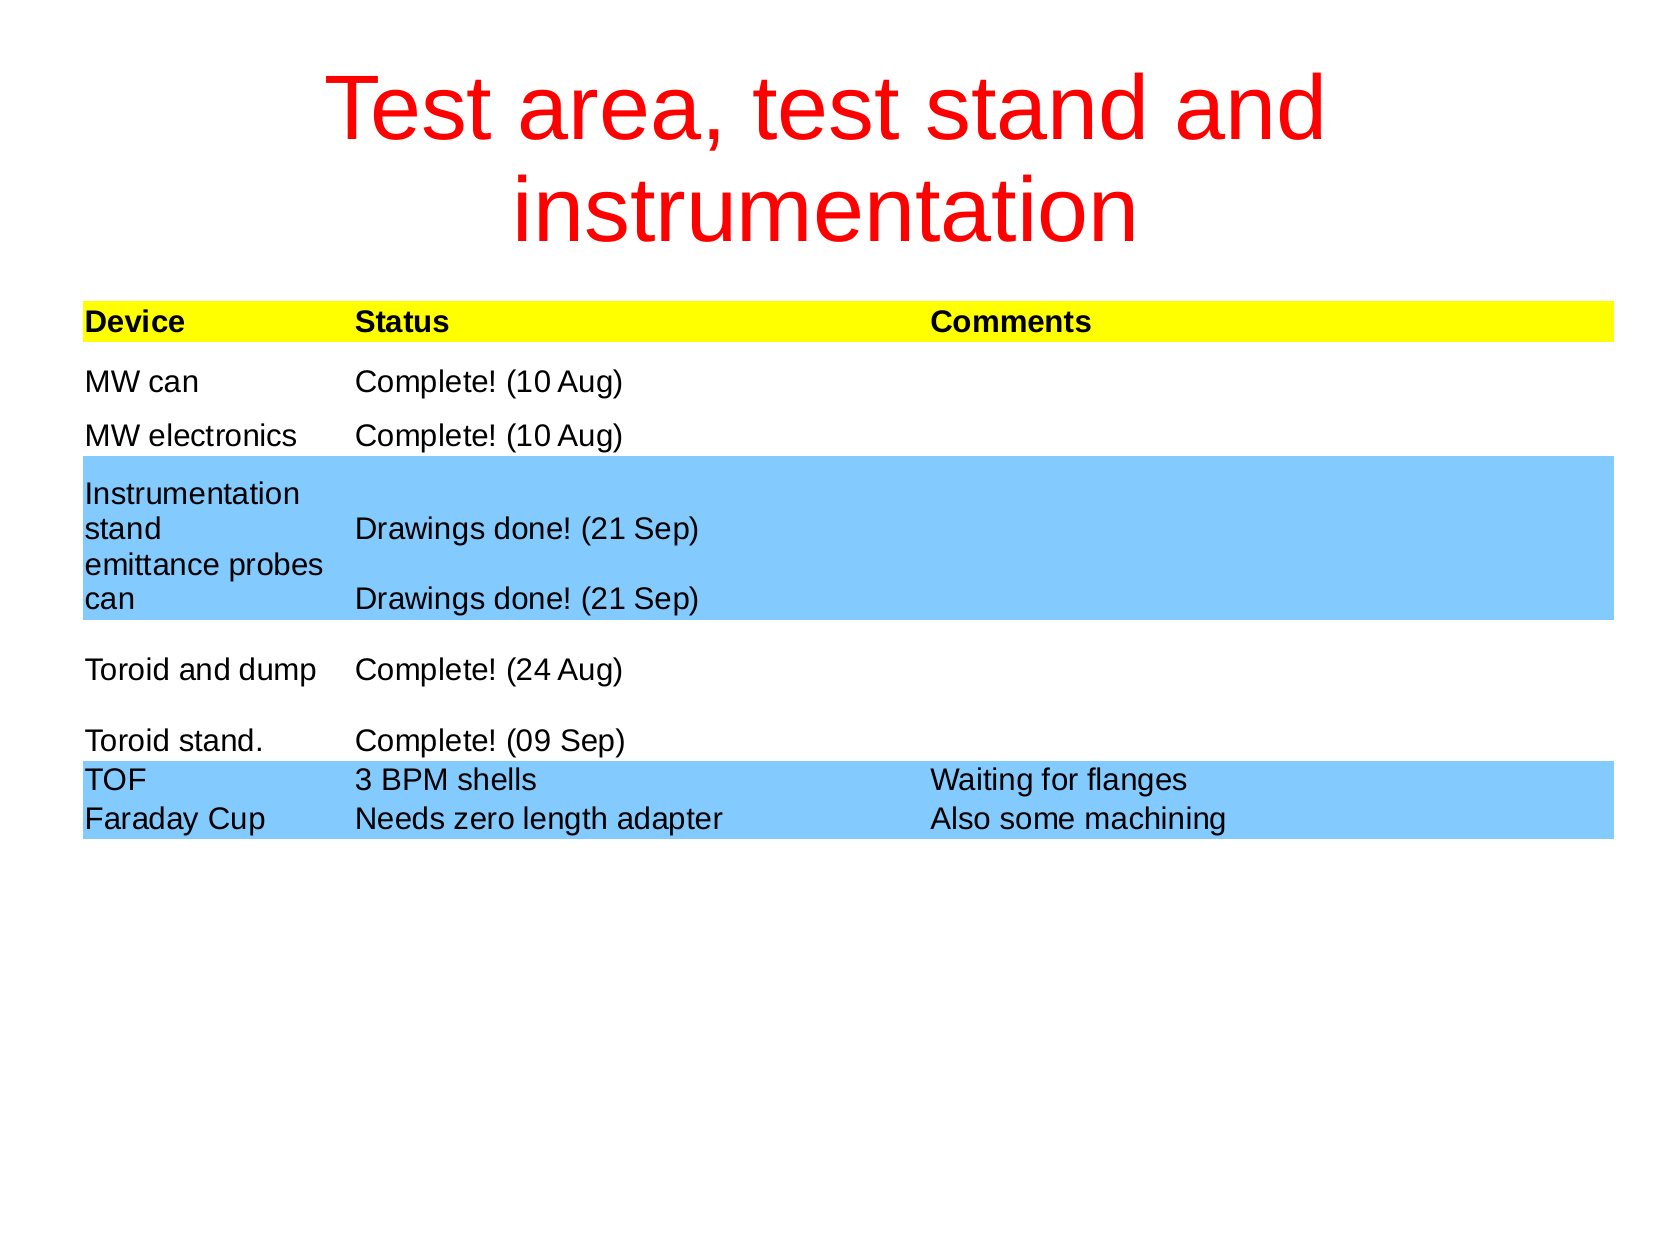

# Test area, test stand and instrumentation